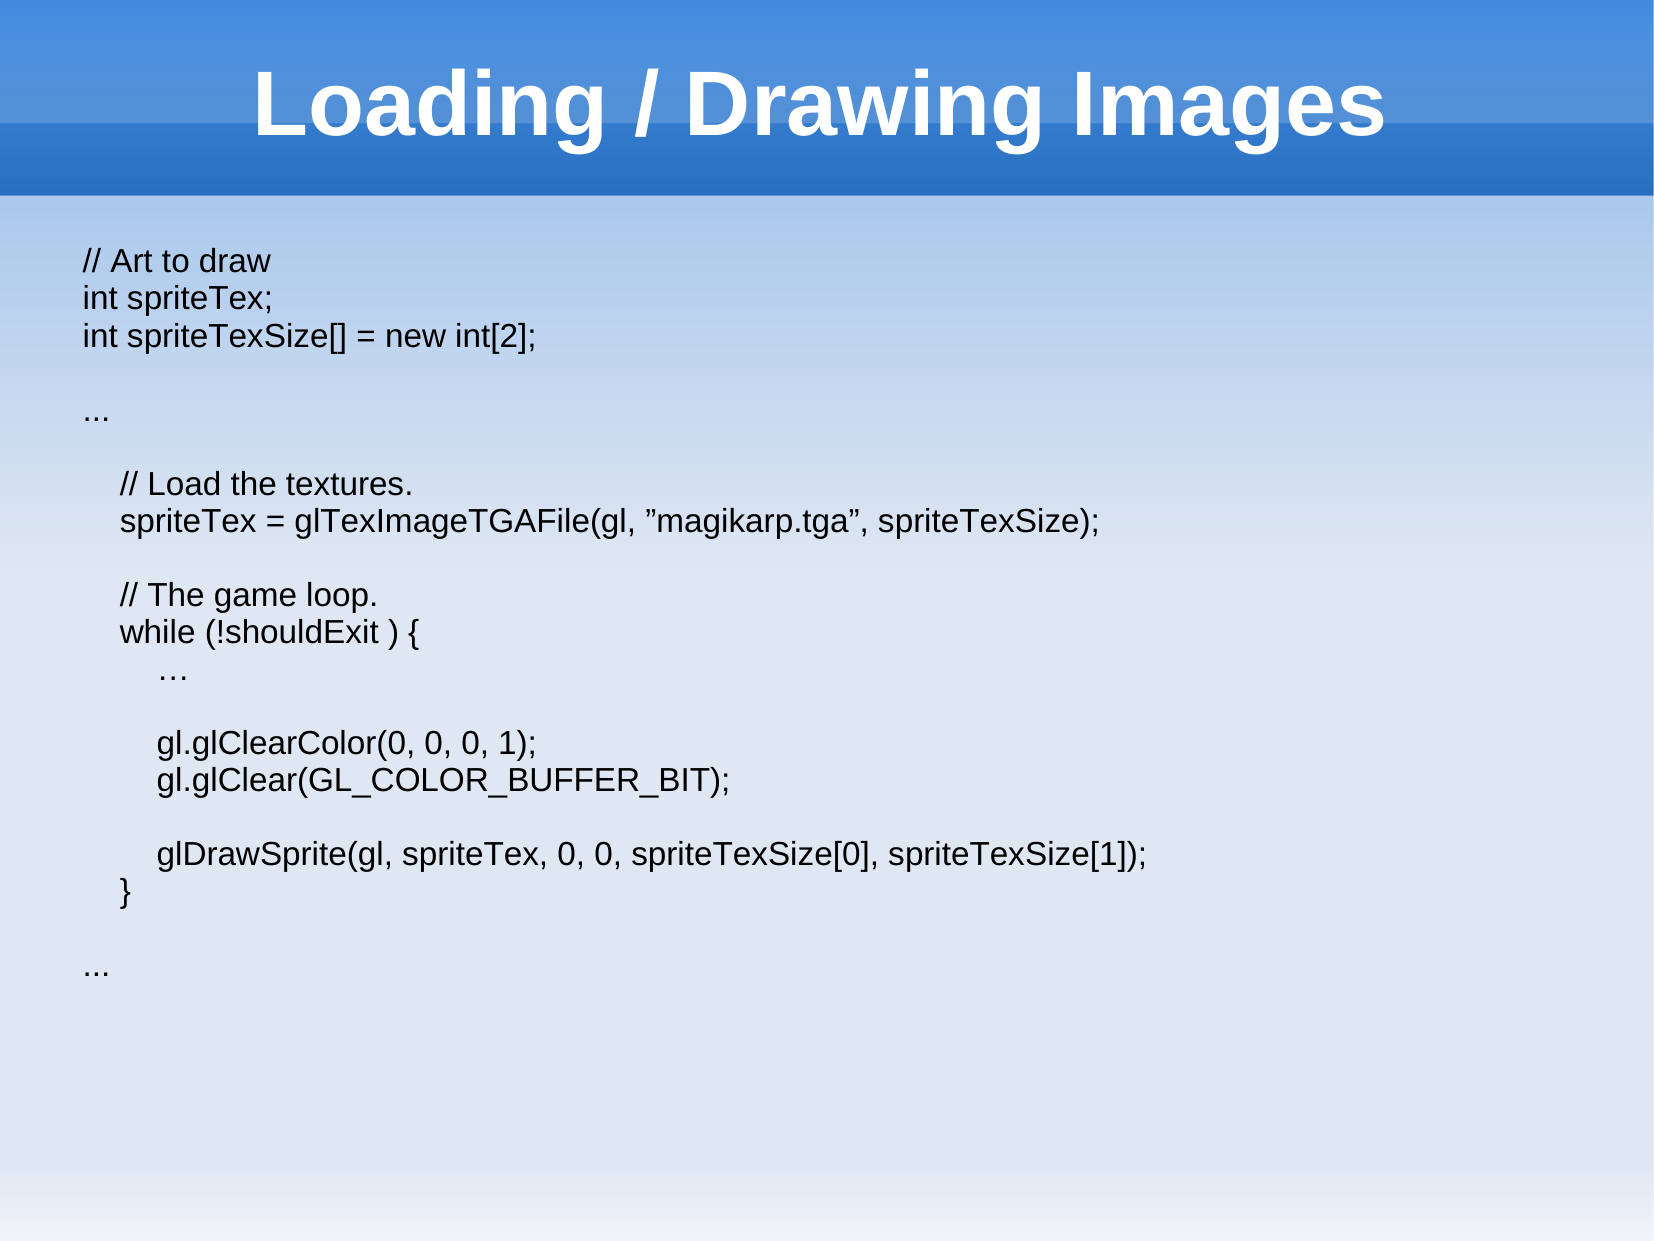

# Loading / Drawing Images
// Art to draw
int spriteTex;
int spriteTexSize[] = new int[2];
...
 // Load the textures.
 spriteTex = glTexImageTGAFile(gl, ”magikarp.tga”, spriteTexSize);
 // The game loop.
 while (!shouldExit ) {
 …
 gl.glClearColor(0, 0, 0, 1);
 gl.glClear(GL_COLOR_BUFFER_BIT);
 glDrawSprite(gl, spriteTex, 0, 0, spriteTexSize[0], spriteTexSize[1]);
 }
...